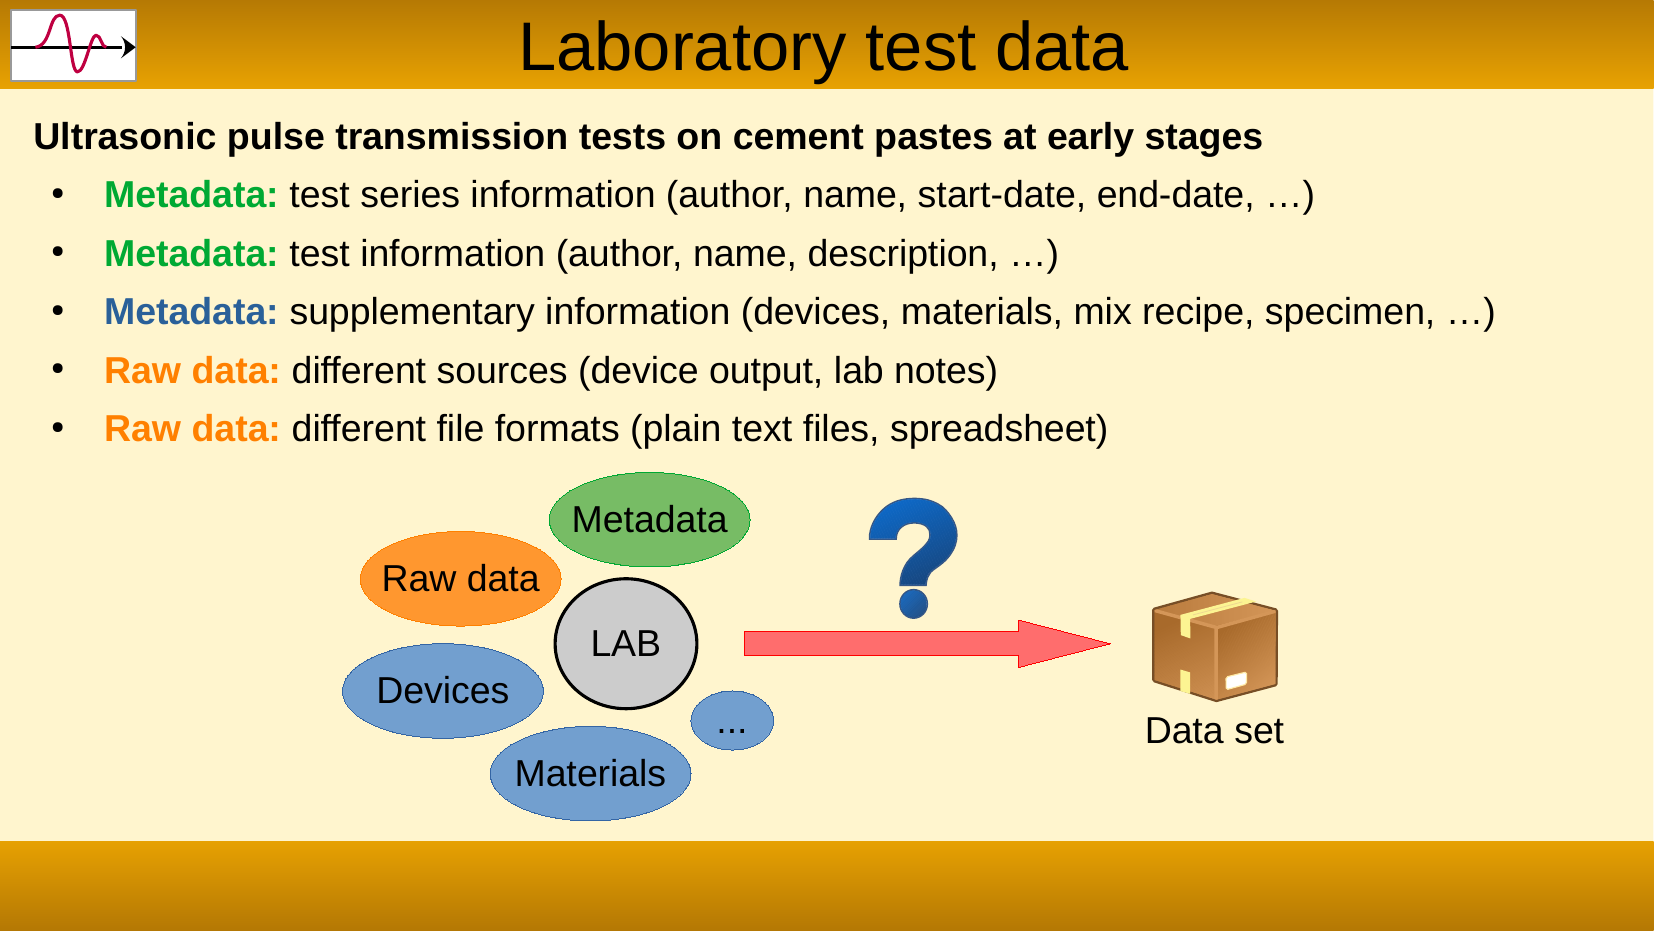

# Laboratory test data
Ultrasonic pulse transmission tests on cement pastes at early stages
Metadata: test series information (author, name, start-date, end-date, …)
Metadata: test information (author, name, description, …)
Metadata: supplementary information (devices, materials, mix recipe, specimen, …)
Raw data: different sources (device output, lab notes)
Raw data: different file formats (plain text files, spreadsheet)
Metadata
Raw data
LAB
Devices
...
Data set
Materials